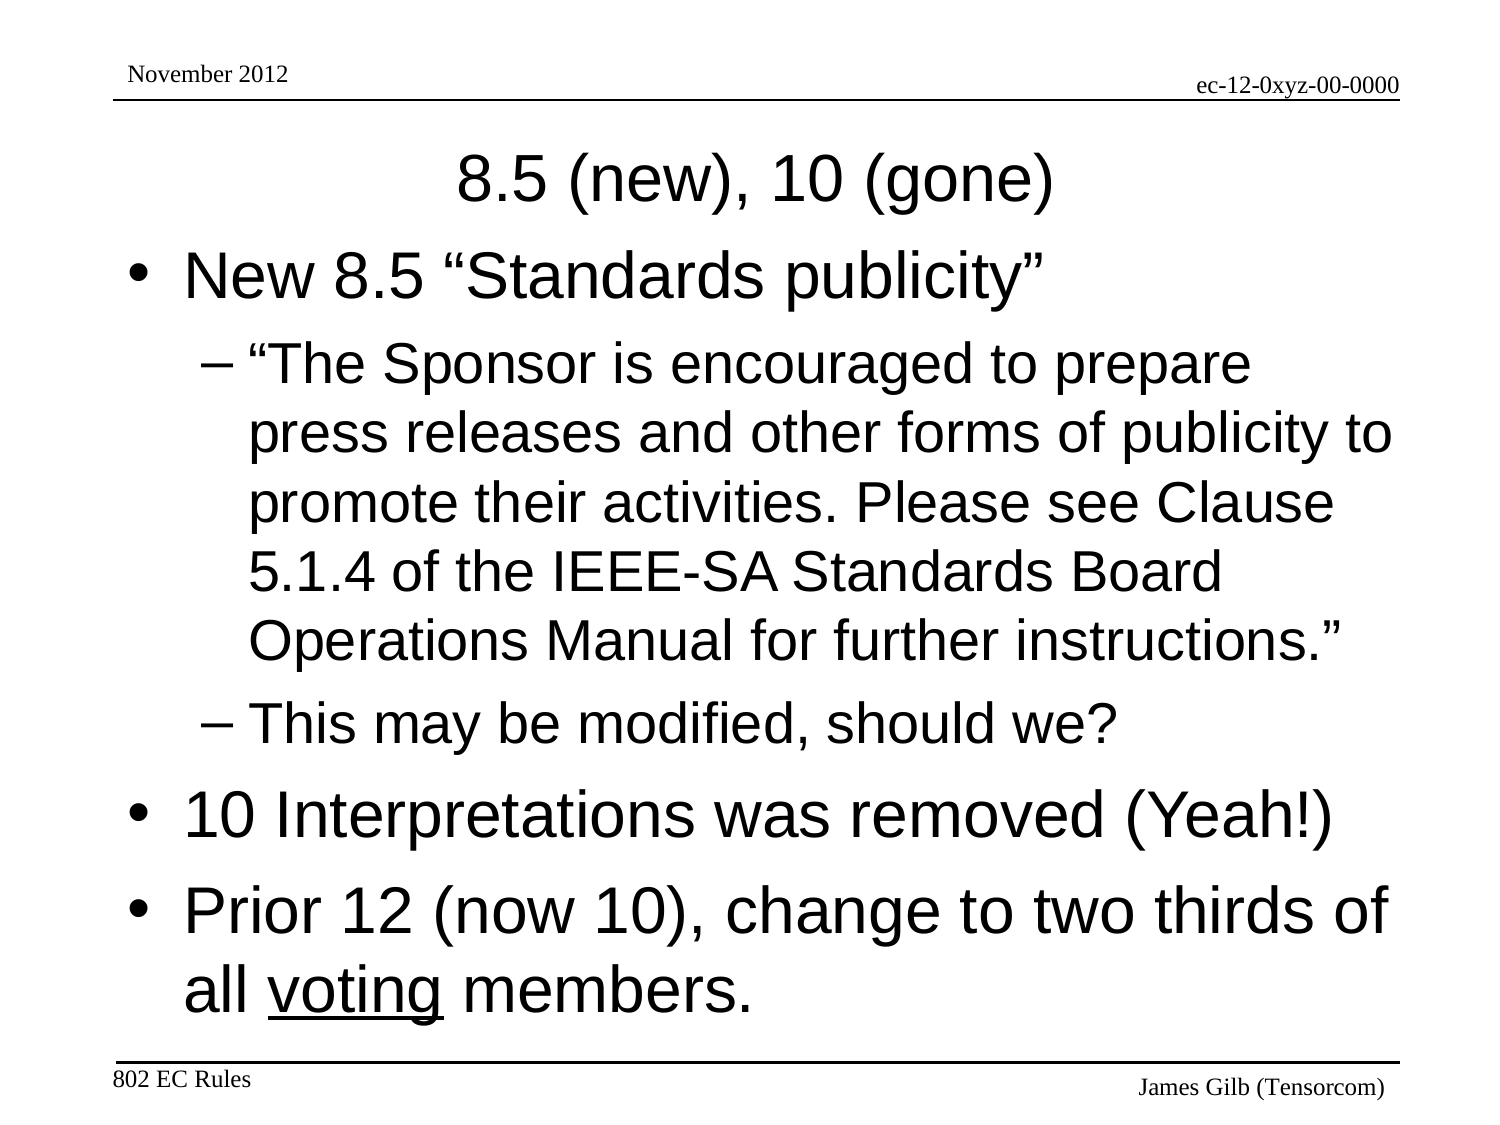

# 8.5 (new), 10 (gone)
New 8.5 “Standards publicity”
“The Sponsor is encouraged to prepare press releases and other forms of publicity to promote their activities. Please see Clause 5.1.4 of the IEEE-SA Standards Board Operations Manual for further instructions.”
This may be modified, should we?
10 Interpretations was removed (Yeah!)
Prior 12 (now 10), change to two thirds of all voting members.